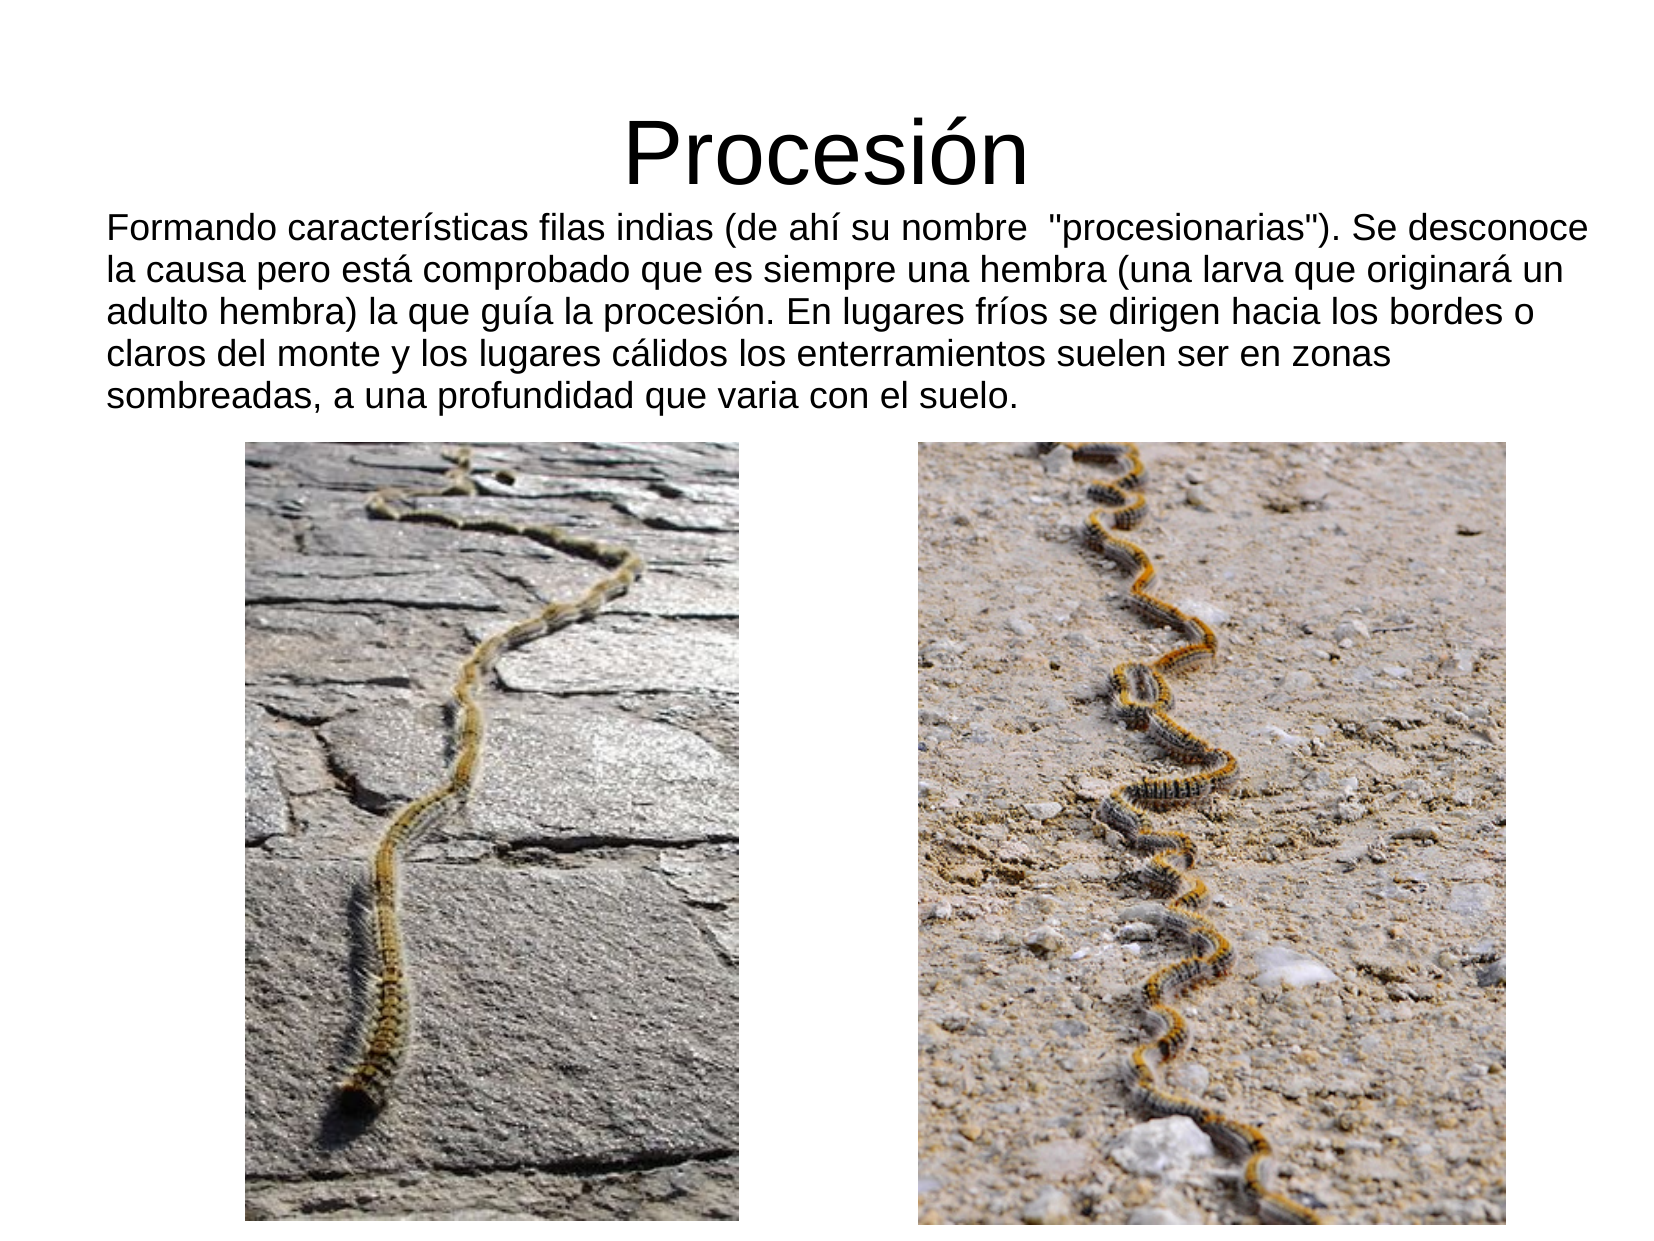

# Procesión
Formando características filas indias (de ahí su nombre "procesionarias"). Se desconoce la causa pero está comprobado que es siempre una hembra (una larva que originará un adulto hembra) la que guía la procesión. En lugares fríos se dirigen hacia los bordes o claros del monte y los lugares cálidos los enterramientos suelen ser en zonas sombreadas, a una profundidad que varia con el suelo.